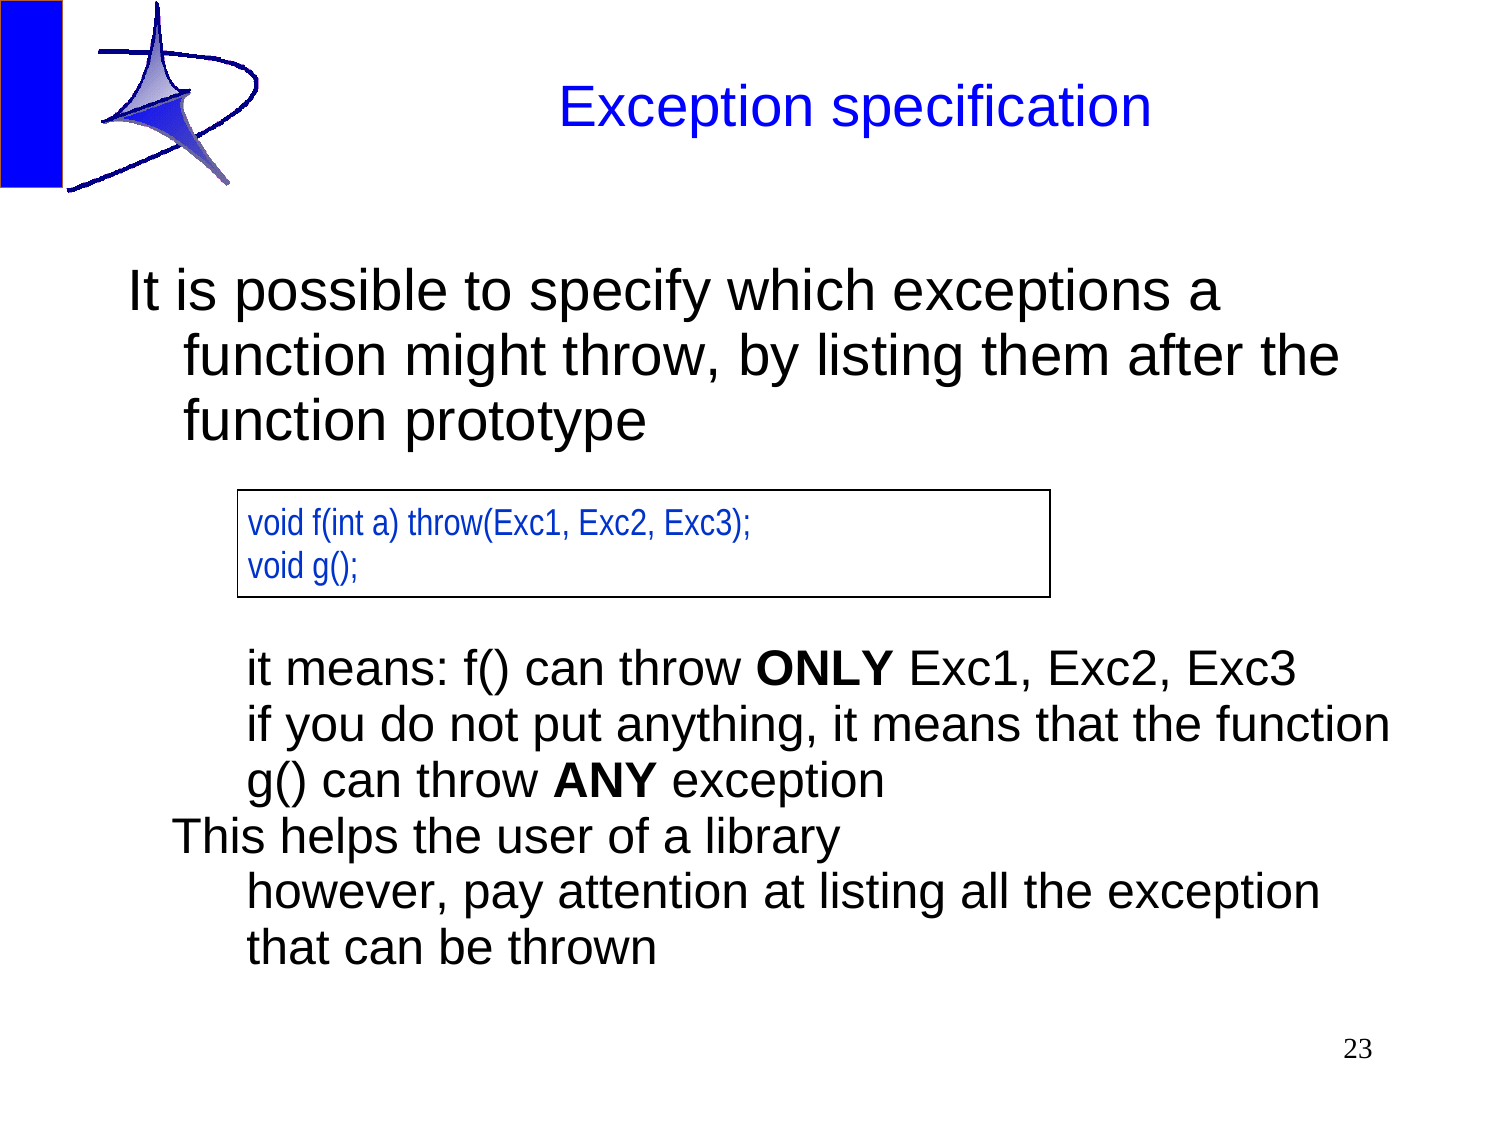

# Exception specification
It is possible to specify which exceptions a function might throw, by listing them after the function prototype
void f(int a) throw(Exc1, Exc2, Exc3);
void g();
it means: f() can throw ONLY Exc1, Exc2, Exc3
if you do not put anything, it means that the function g() can throw ANY exception
This helps the user of a library
however, pay attention at listing all the exception that can be thrown
23